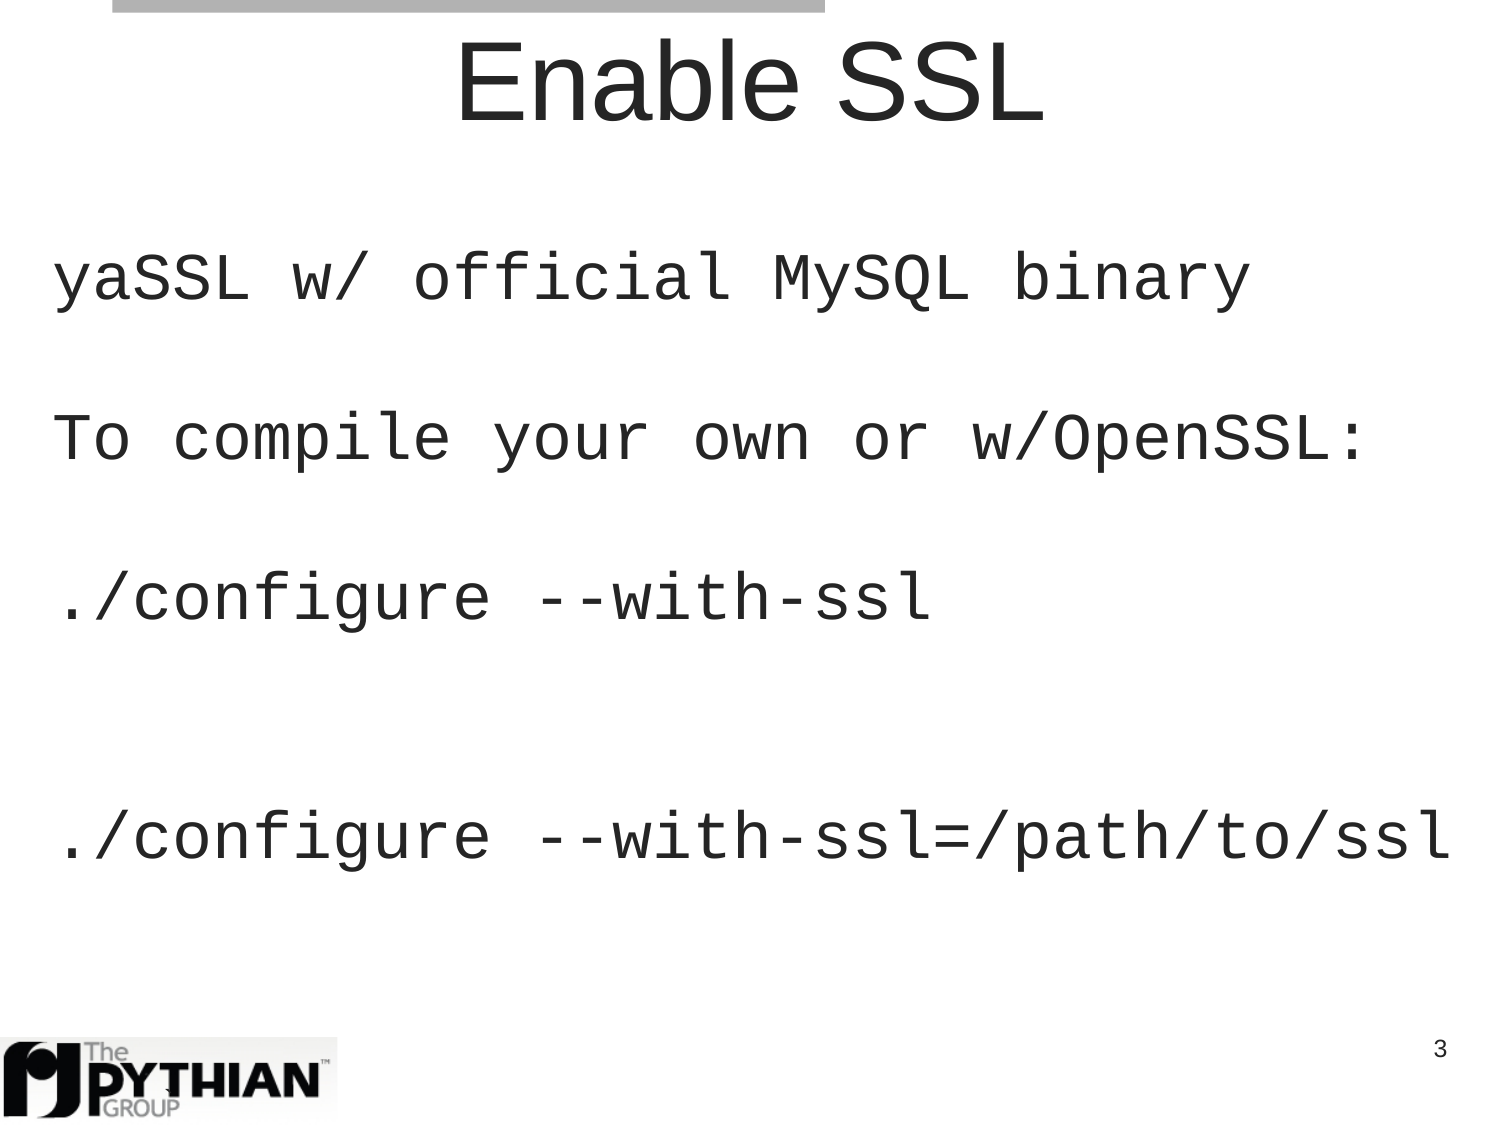

Enable SSL
yaSSL w/ official MySQL binary
To compile your own or w/OpenSSL:
./configure --with-ssl
./configure --with-ssl=/path/to/ssl